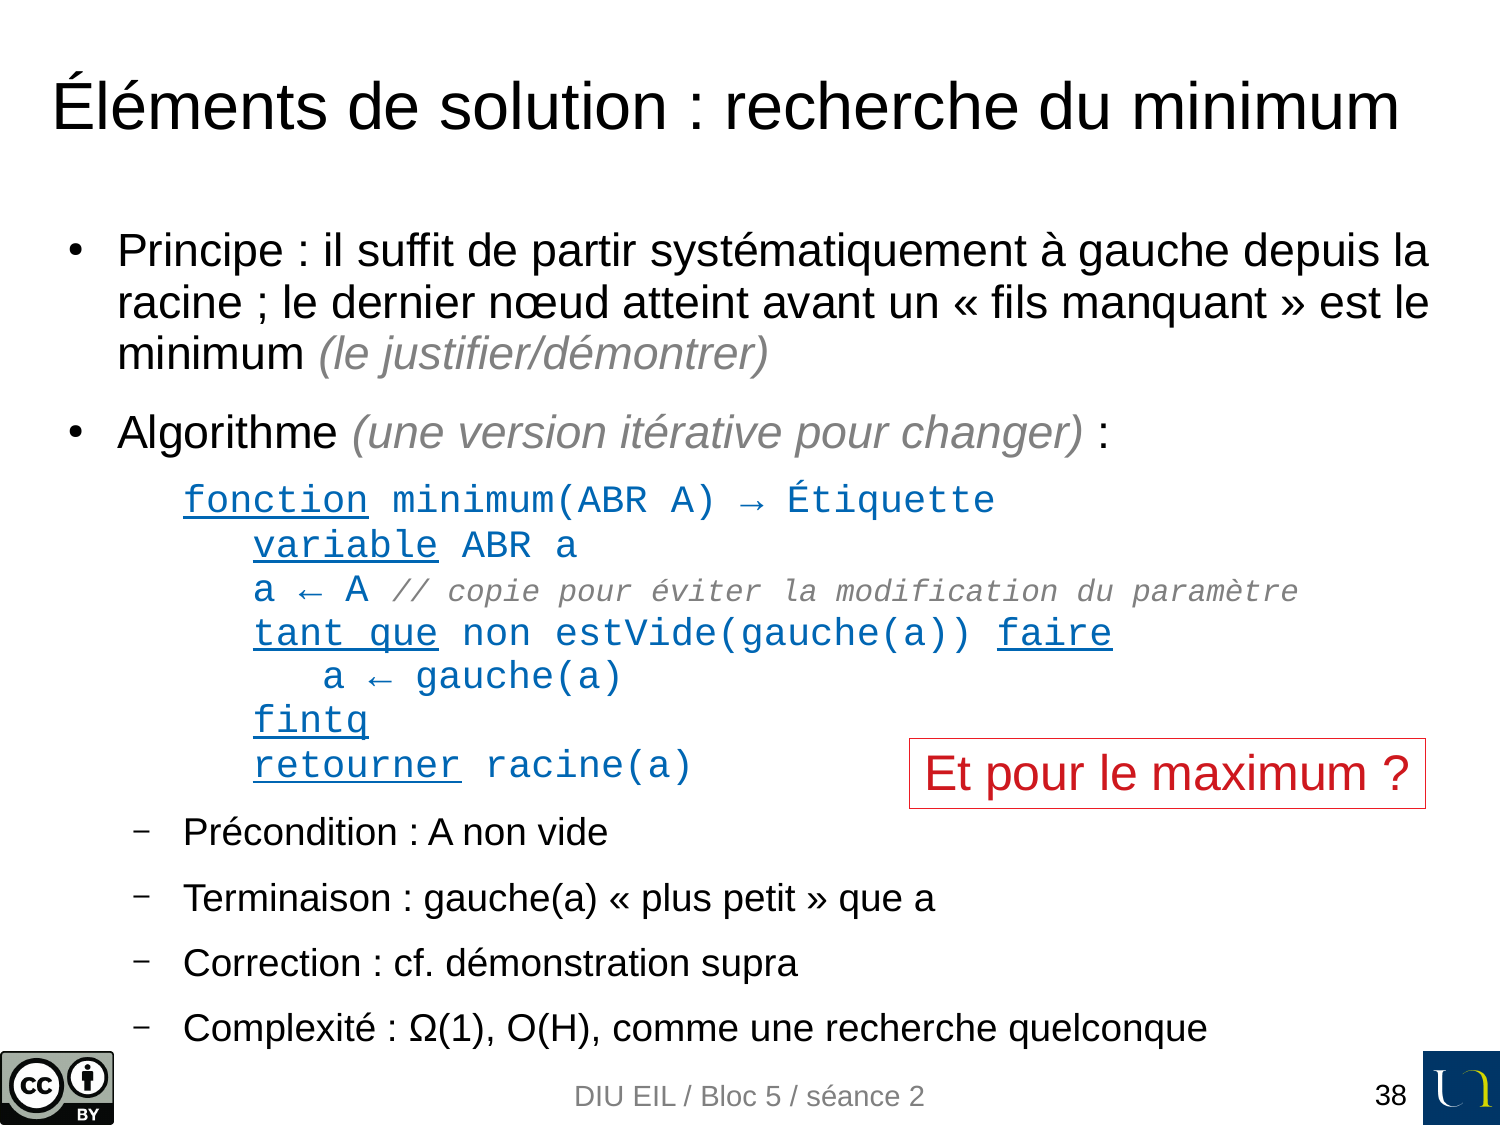

# Éléments de solution : recherche du minimum
Principe : il suffit de partir systématiquement à gauche depuis la racine ; le dernier nœud atteint avant un « fils manquant » est le minimum (le justifier/démontrer)
Algorithme (une version itérative pour changer) :
fonction minimum(ABR A) → Étiquette
 variable ABR a
 a ← A // copie pour éviter la modification du paramètre
 tant que non estVide(gauche(a)) faire
 a ← gauche(a)
 fintq
 retourner racine(a)
Précondition : A non vide
Terminaison : gauche(a) « plus petit » que a
Correction : cf. démonstration supra
Complexité : Ω(1), O(H), comme une recherche quelconque
Et pour le maximum ?
38